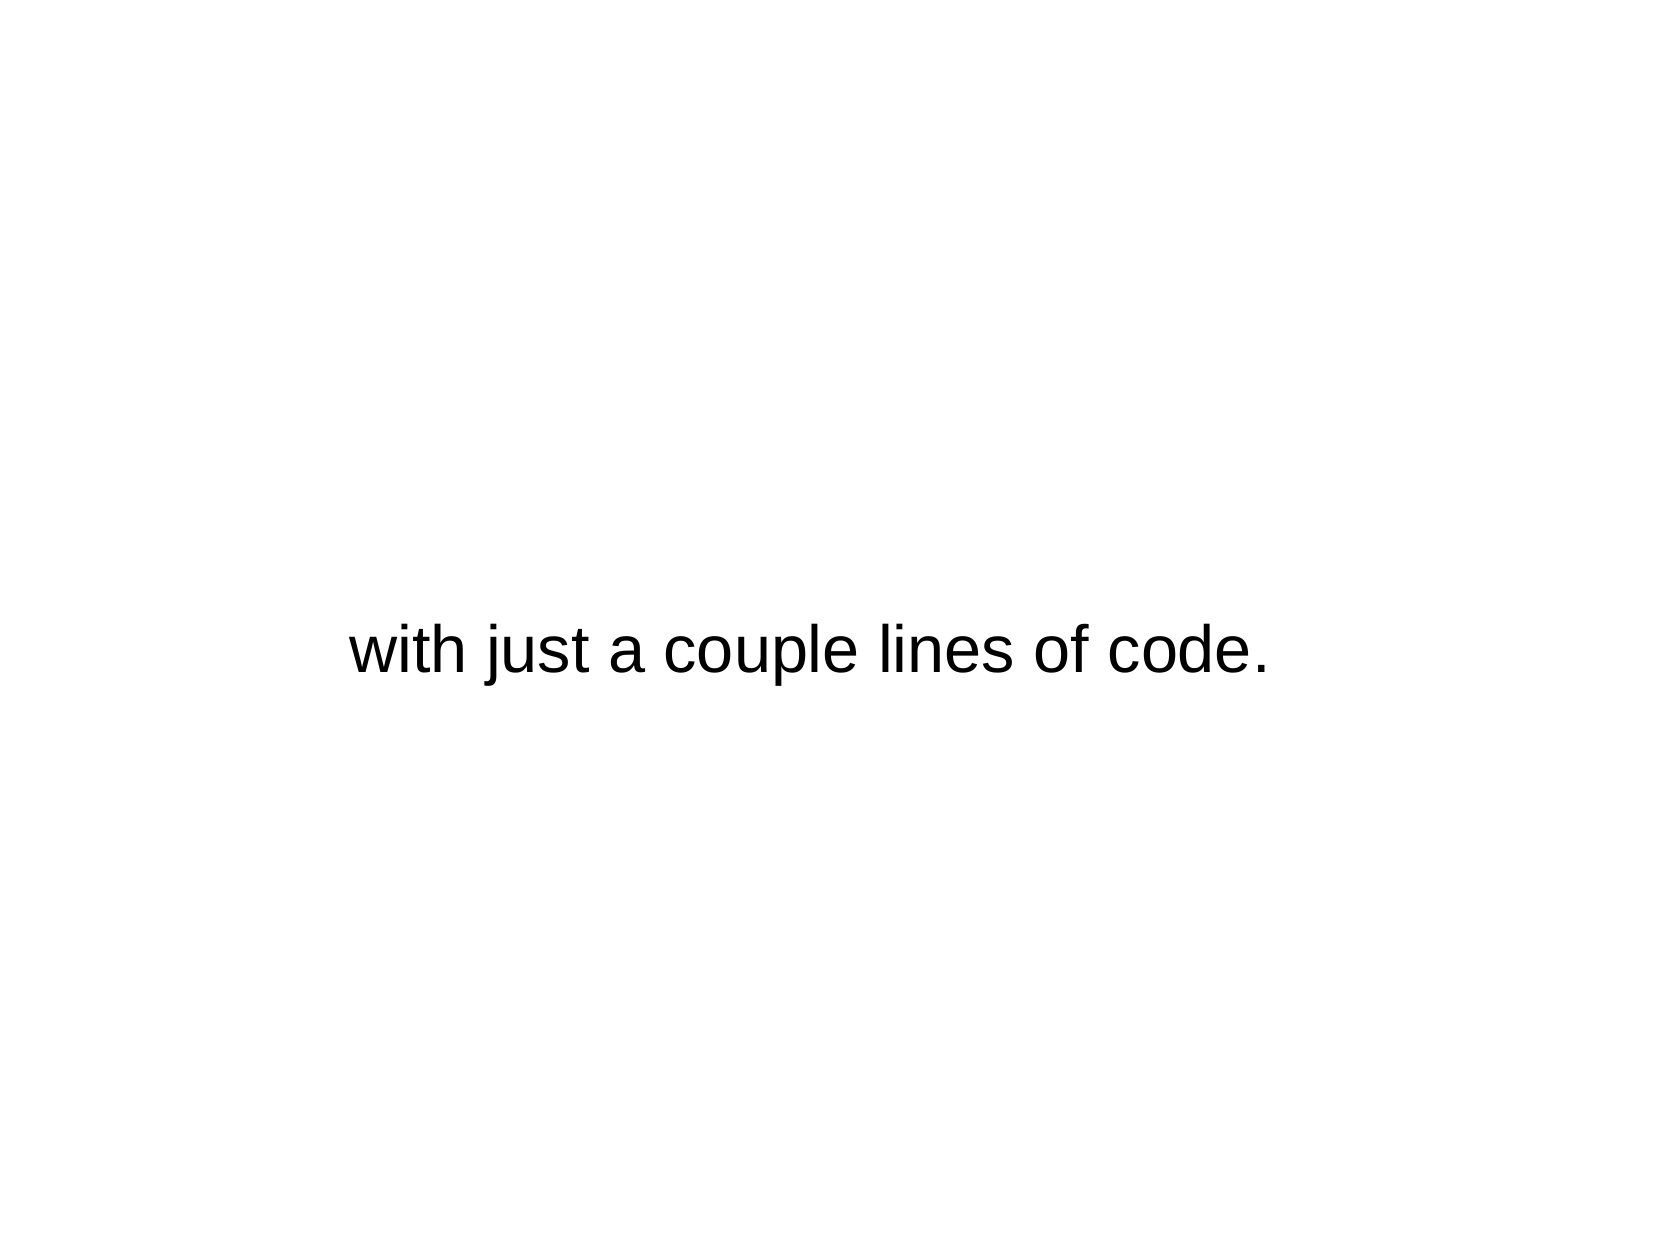

# with just a couple lines of code.